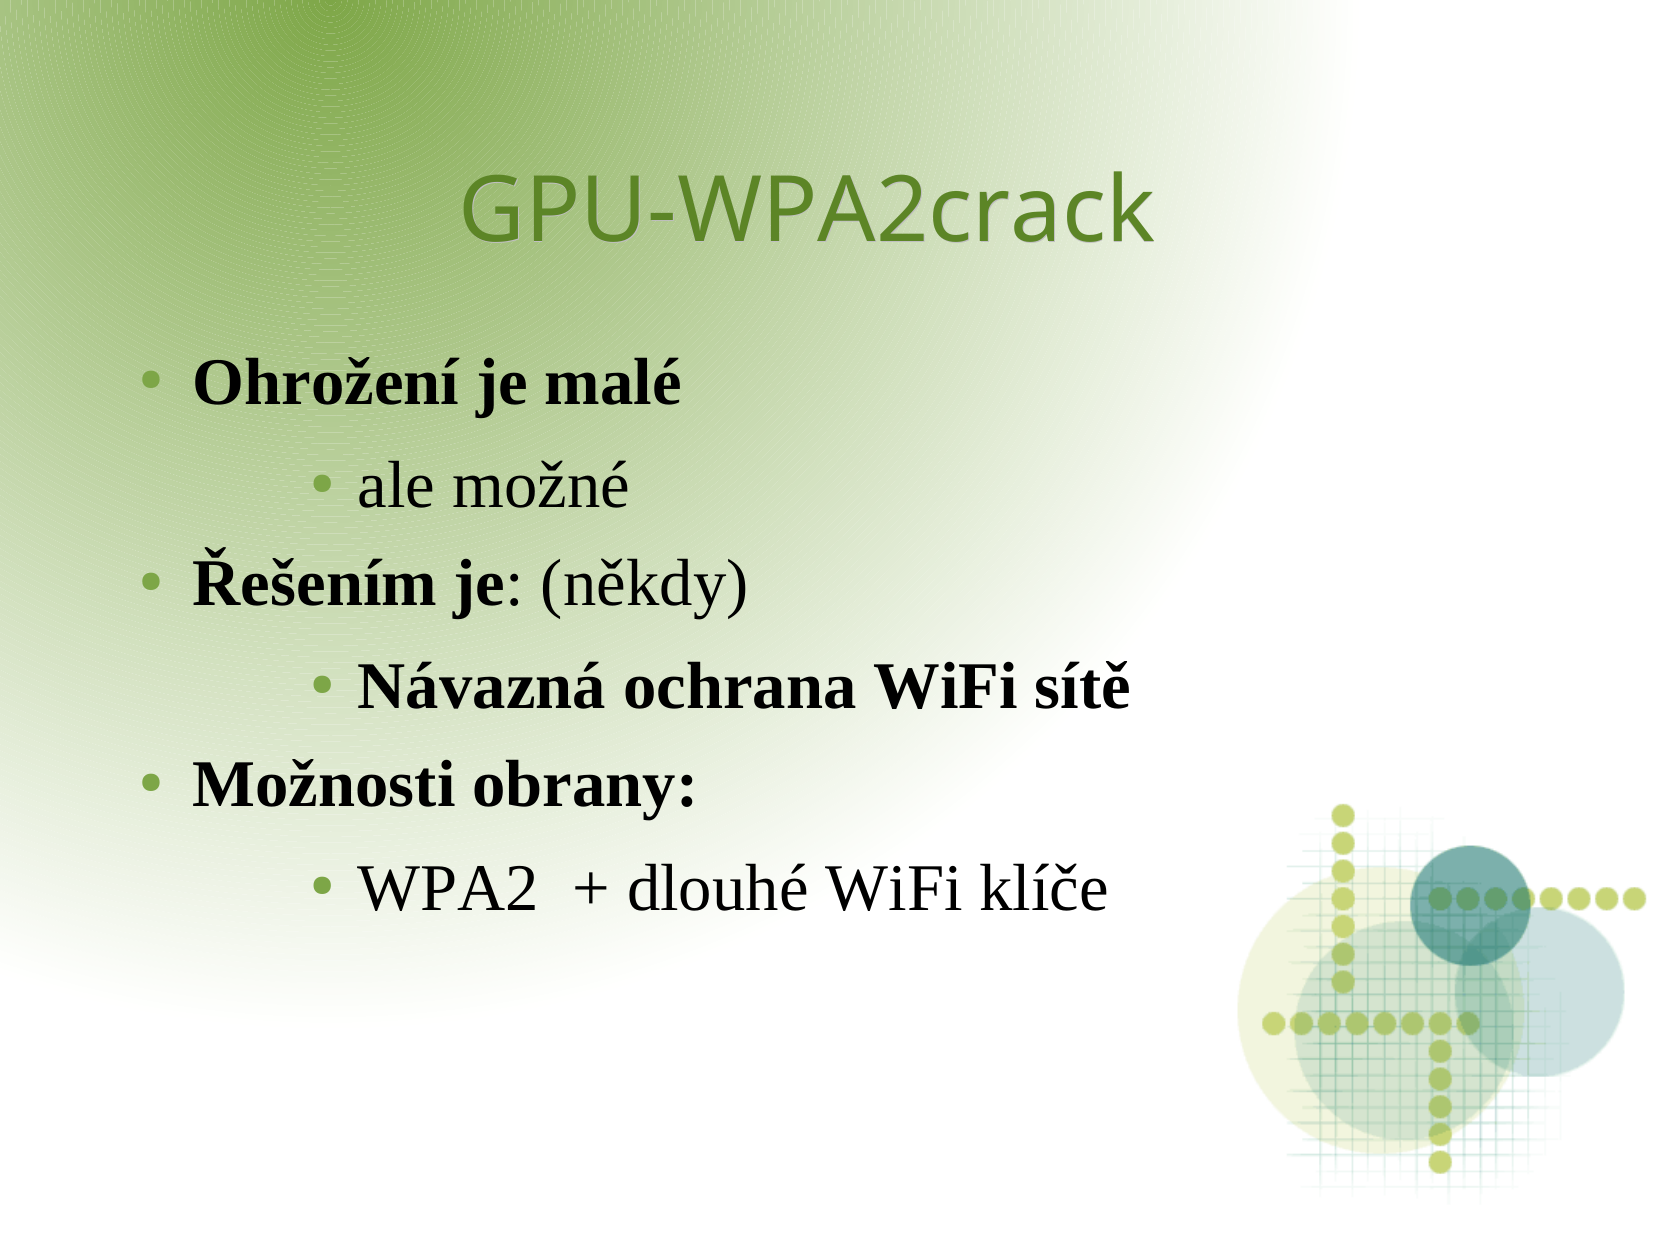

# GPU-WPA2crack
Ohrožení je malé
ale možné
Řešením je: (někdy)
Návazná ochrana WiFi sítě
Možnosti obrany:
WPA2 + dlouhé WiFi klíče